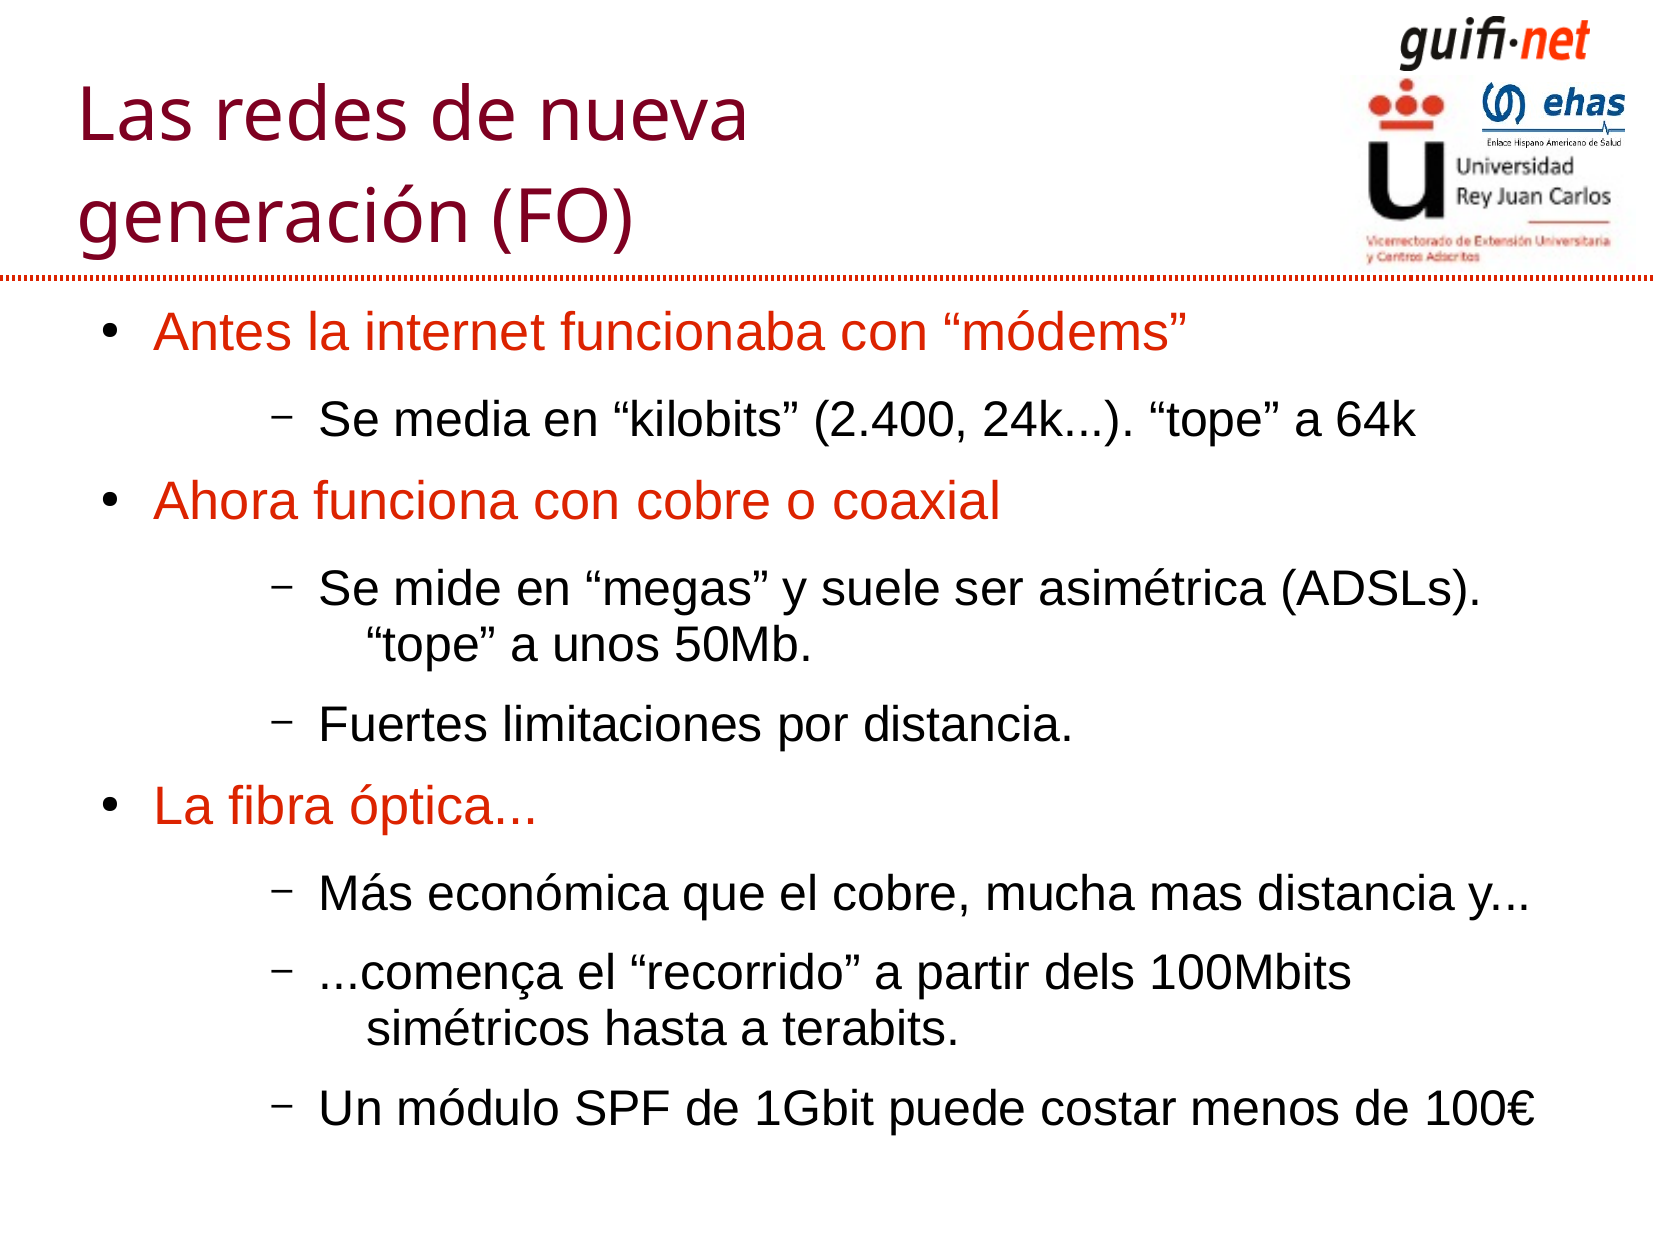

# Las redes de nueva generación (FO)
Antes la internet funcionaba con “módems”
Se media en “kilobits” (2.400, 24k...). “tope” a 64k
Ahora funciona con cobre o coaxial
Se mide en “megas” y suele ser asimétrica (ADSLs). “tope” a unos 50Mb.
Fuertes limitaciones por distancia.
La fibra óptica...
Más económica que el cobre, mucha mas distancia y...
...comença el “recorrido” a partir dels 100Mbits simétricos hasta a terabits.
Un módulo SPF de 1Gbit puede costar menos de 100€